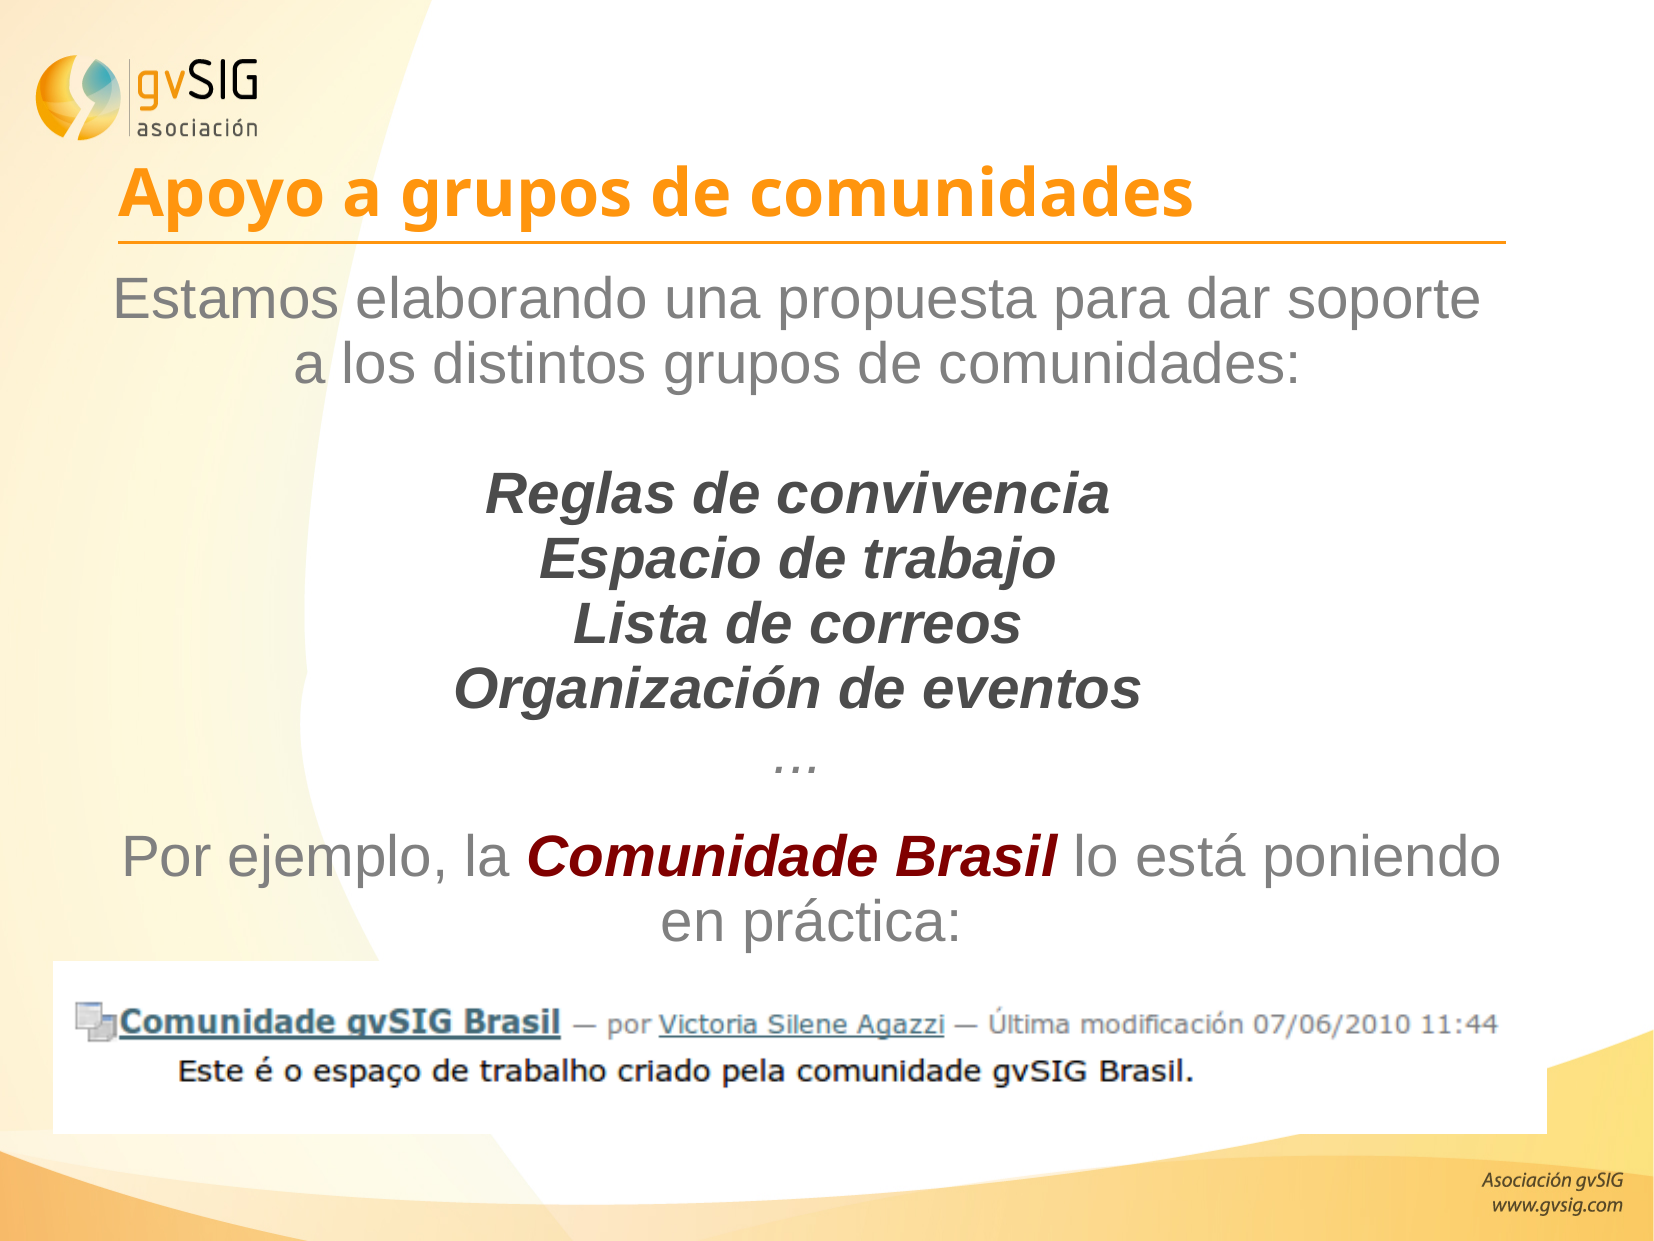

# Apoyo a grupos de comunidades
Estamos elaborando una propuesta para dar soporte a los distintos grupos de comunidades:
Reglas de convivencia
Espacio de trabajo
Lista de correos
Organización de eventos
...
Por ejemplo, la Comunidade Brasil lo está poniendo en práctica: